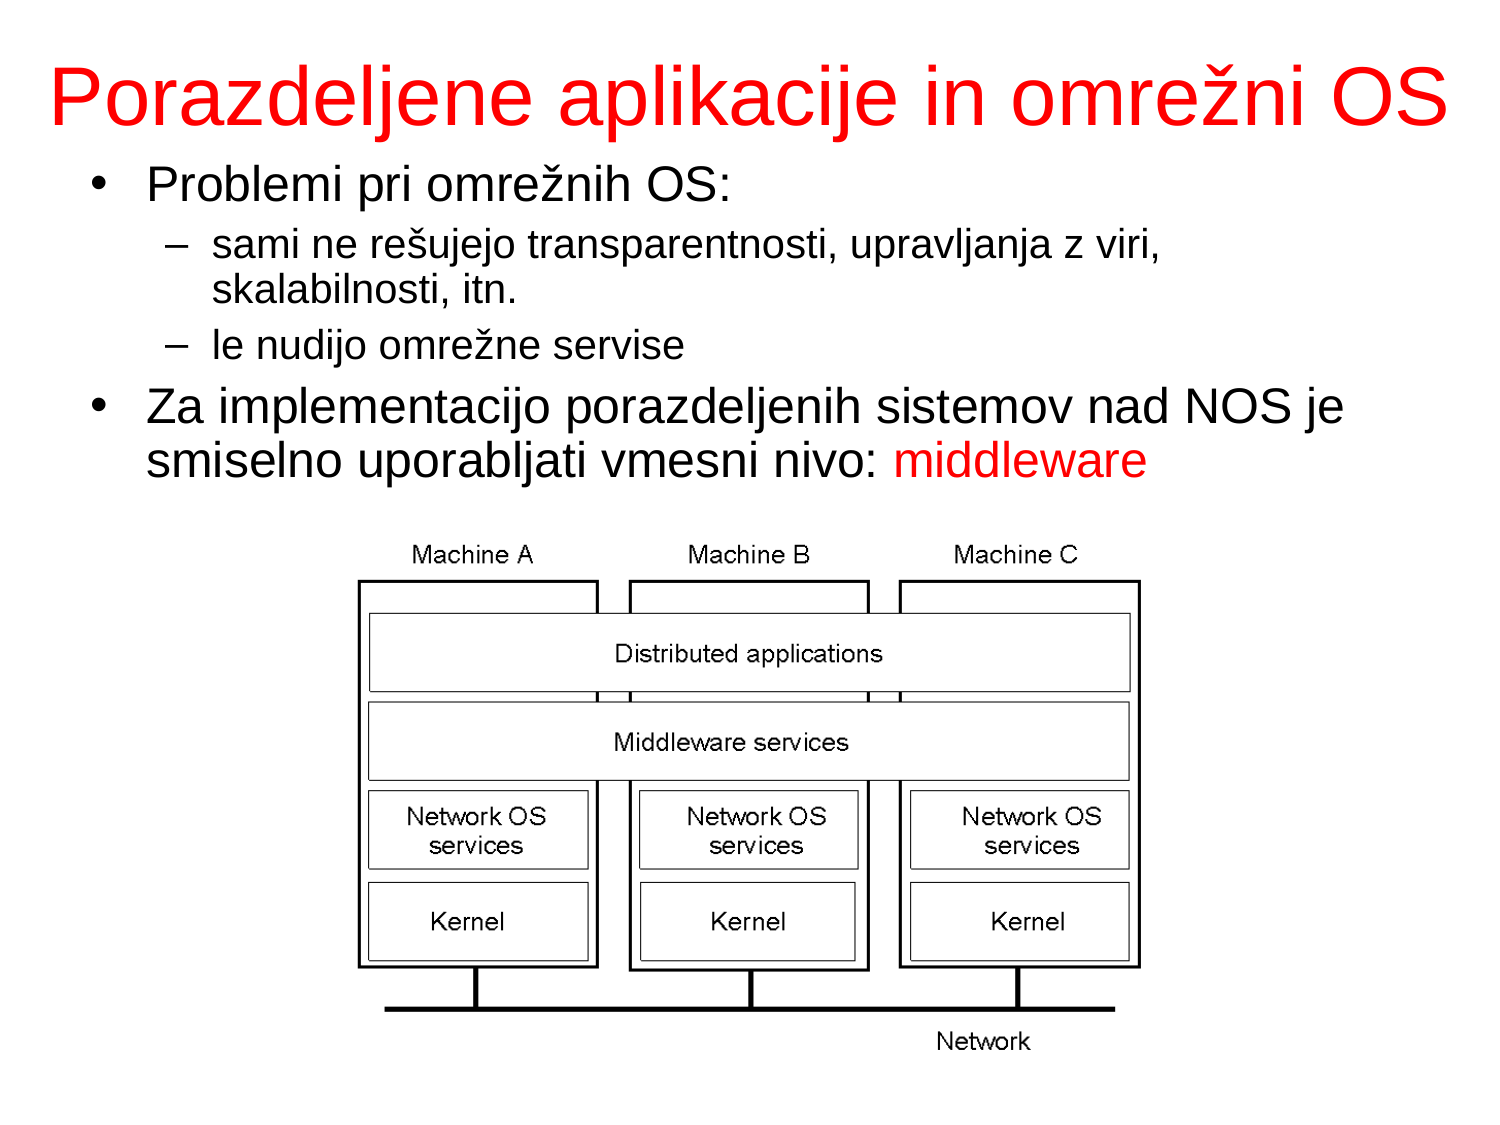

# Porazdeljene aplikacije in omrežni OS
Problemi pri omrežnih OS:
sami ne rešujejo transparentnosti, upravljanja z viri, skalabilnosti, itn.
le nudijo omrežne servise
Za implementacijo porazdeljenih sistemov nad NOS je smiselno uporabljati vmesni nivo: middleware